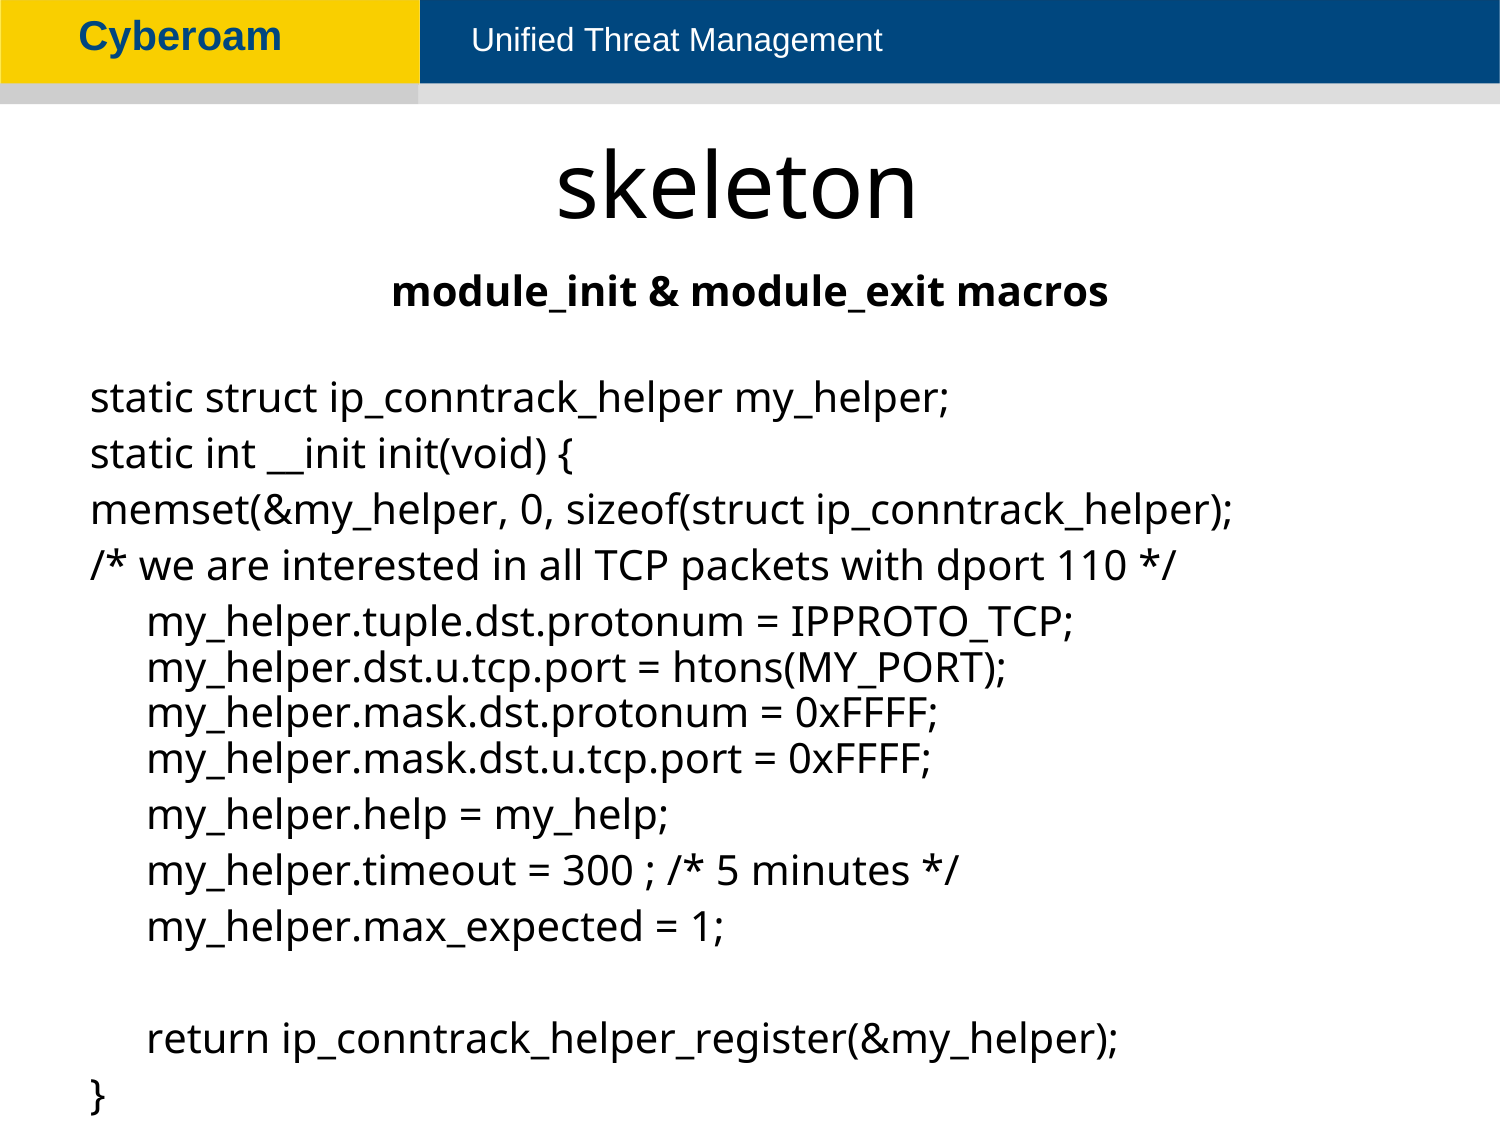

# skeleton
module_init & module_exit macros
static struct ip_conntrack_helper my_helper;
static int __init init(void) {
memset(&my_helper, 0, sizeof(struct ip_conntrack_helper);
/* we are interested in all TCP packets with dport 110 */
	my_helper.tuple.dst.protonum = IPPROTO_TCP; my_helper.dst.u.tcp.port = htons(MY_PORT); my_helper.mask.dst.protonum = 0xFFFF; my_helper.mask.dst.u.tcp.port = 0xFFFF;
	my_helper.help = my_help;
	my_helper.timeout = 300 ; /* 5 minutes */
	my_helper.max_expected = 1;
	return ip_conntrack_helper_register(&my_helper);
}